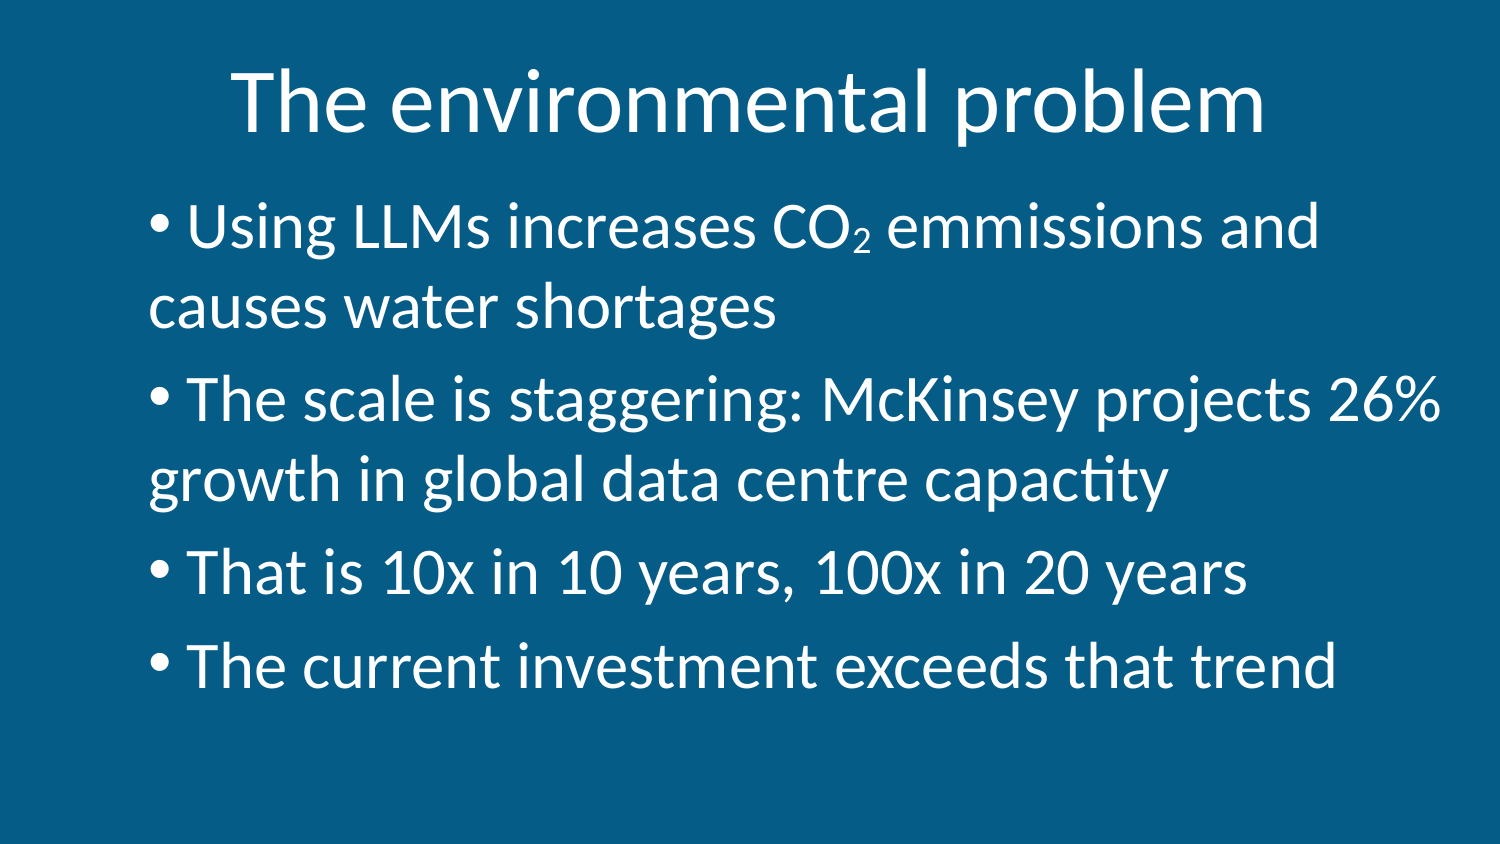

# The environmental problem
 Using LLMs increases CO2 emmissions and causes water shortages
 The scale is staggering: McKinsey projects 26% growth in global data centre capactity
 That is 10x in 10 years, 100x in 20 years
 The current investment exceeds that trend